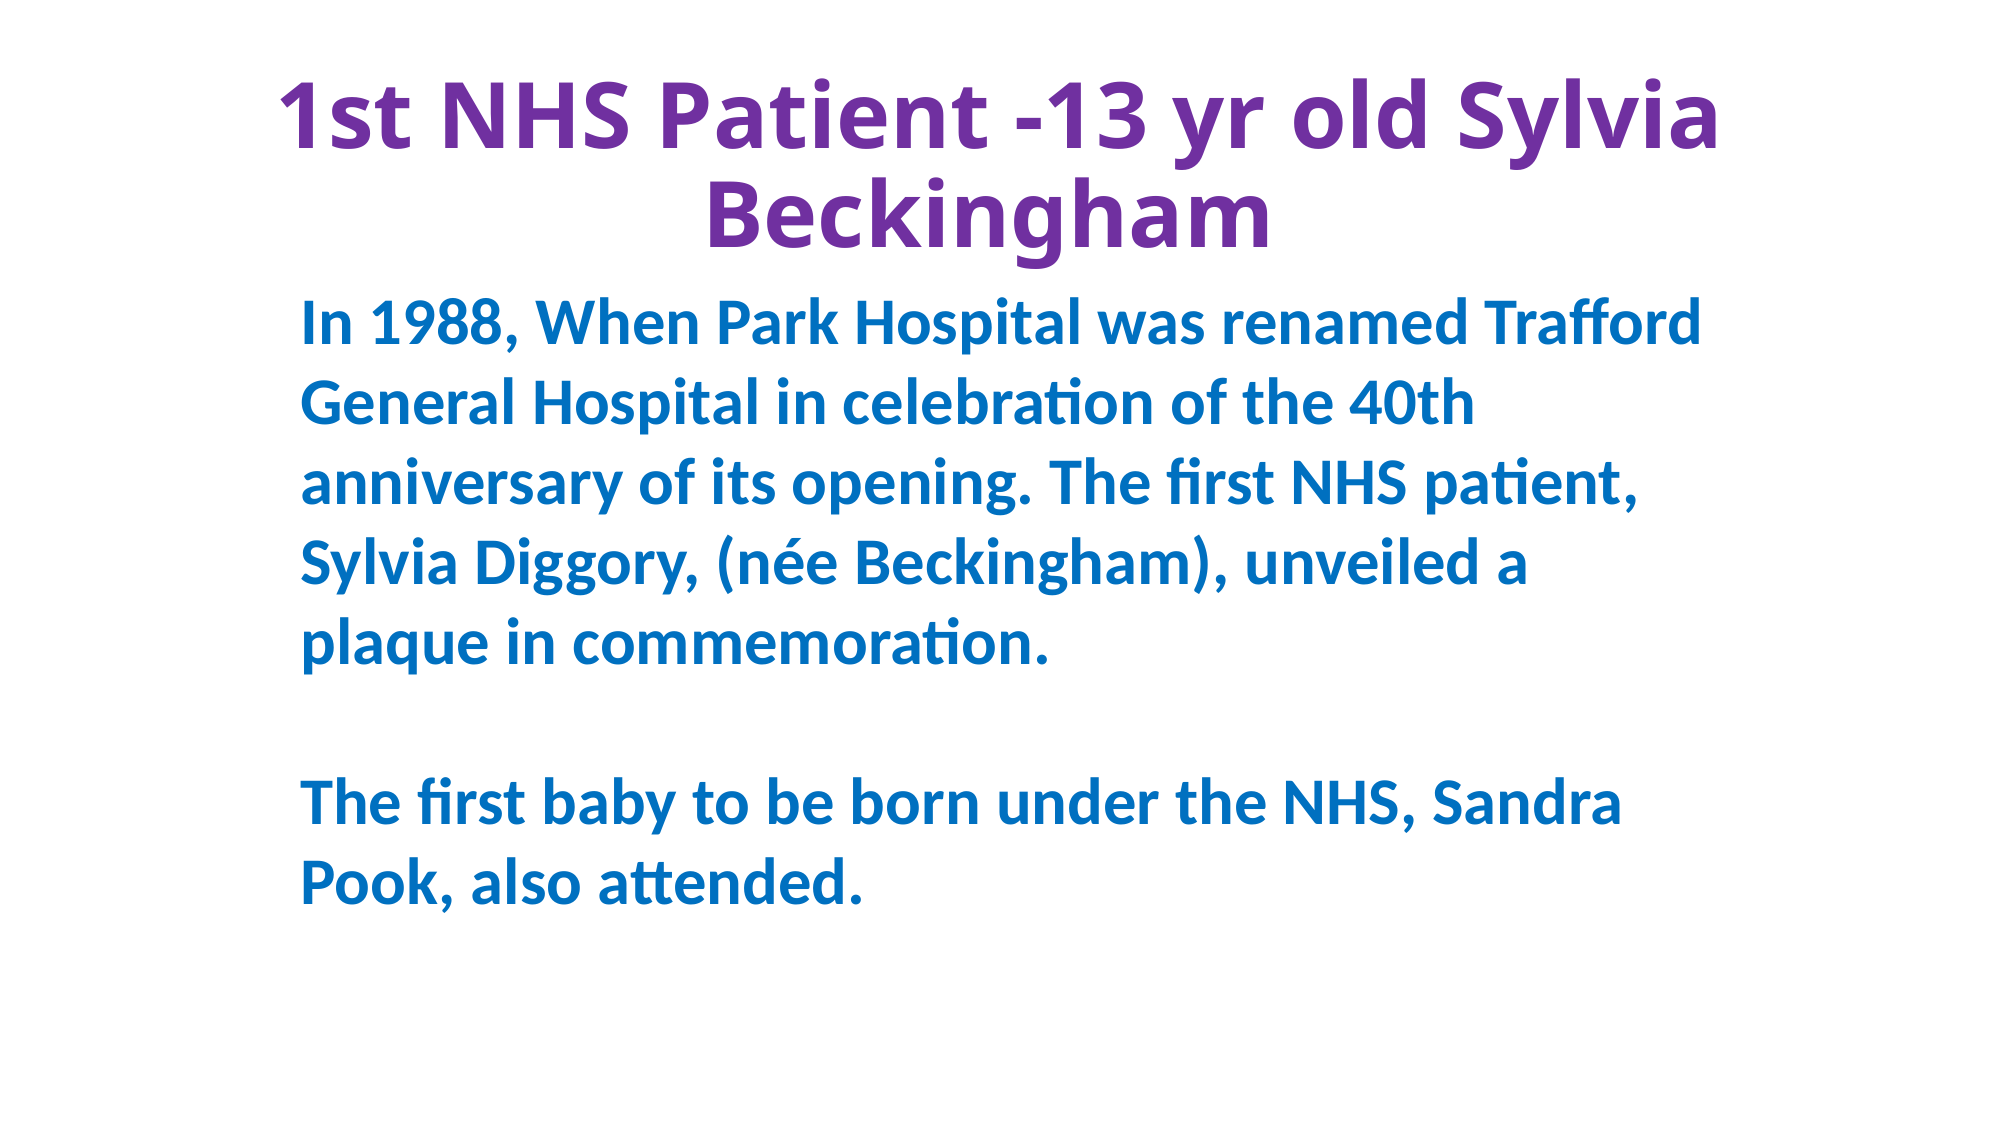

# 1st NHS Patient -13 yr old Sylvia Beckingham
In 1988, When Park Hospital was renamed Trafford General Hospital in celebration of the 40th anniversary of its opening. The first NHS patient, Sylvia Diggory, (née Beckingham), unveiled a plaque in commemoration.
The first baby to be born under the NHS, Sandra Pook, also attended.